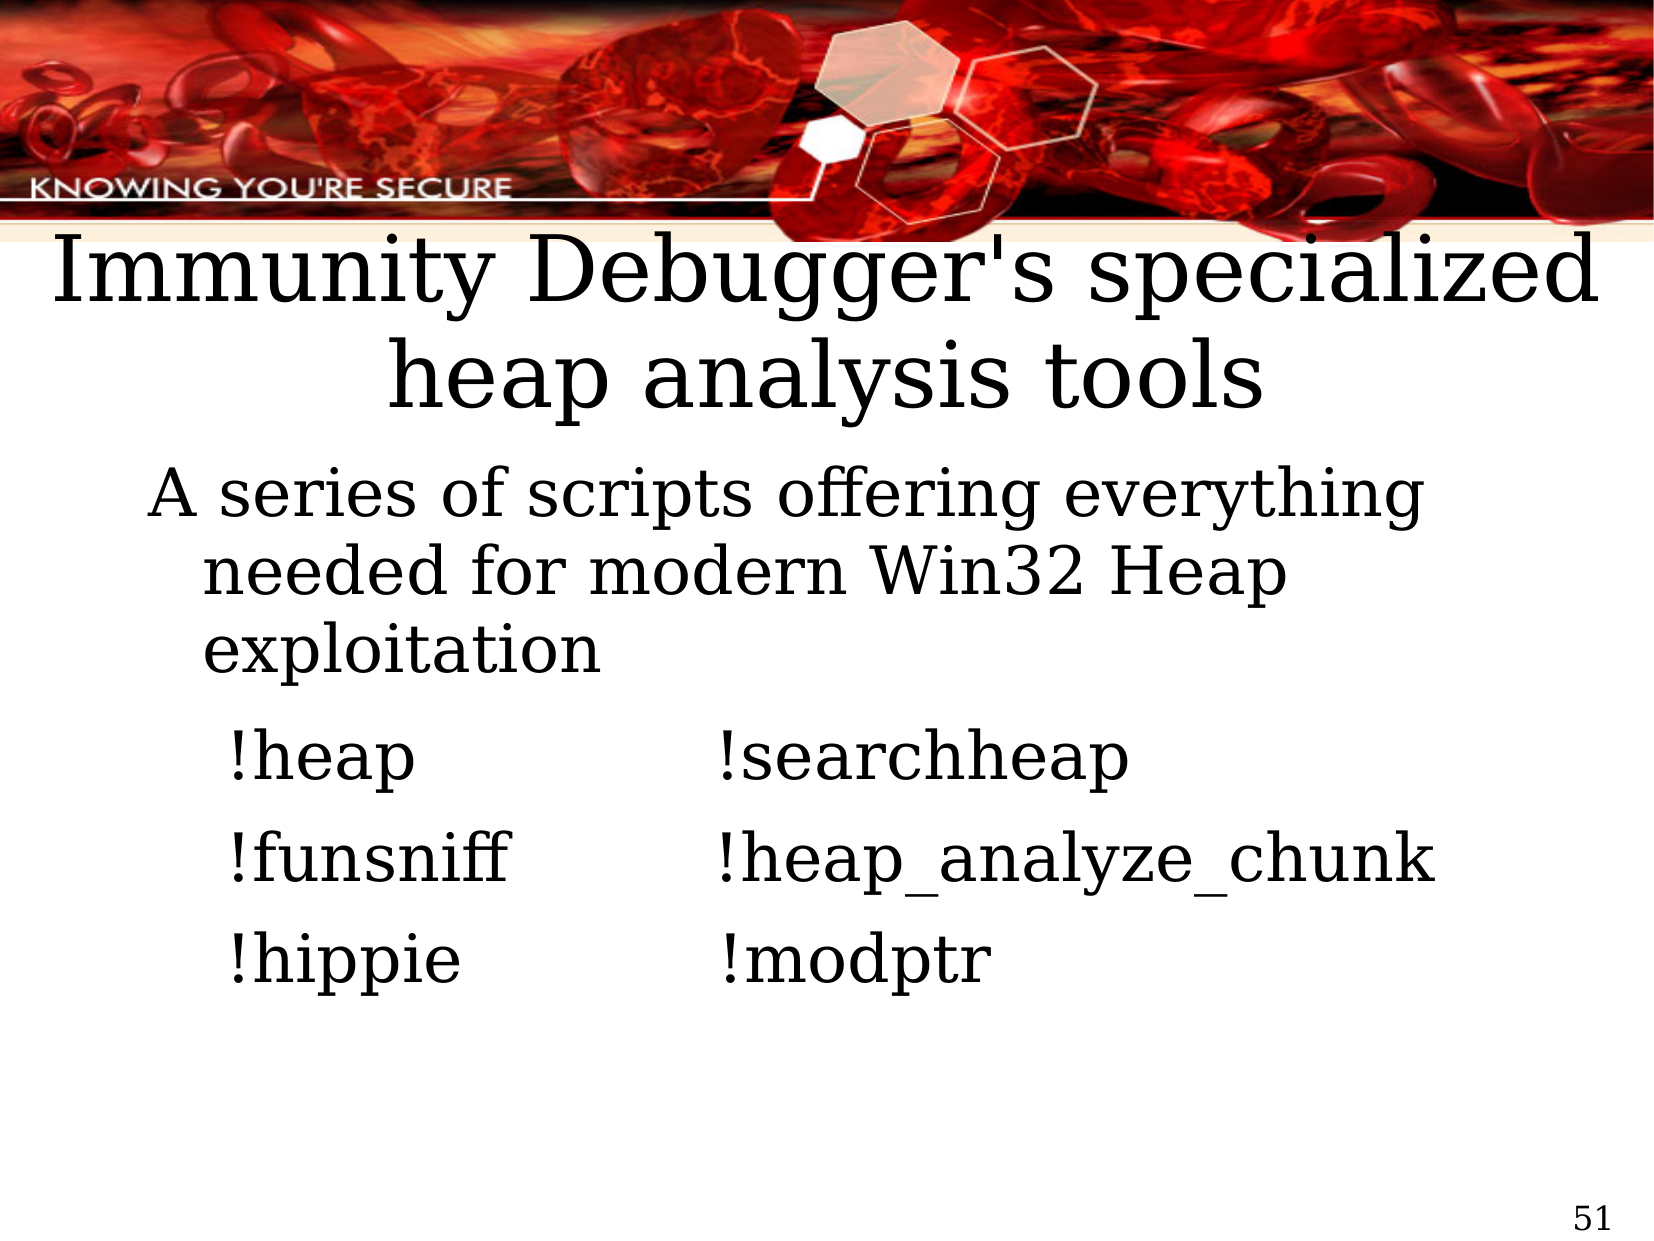

# Immunity Debugger's specialized heap analysis tools
A series of scripts offering everything needed for modern Win32 Heap exploitation
!heap !searchheap
!funsniff !heap_analyze_chunk
!hippie !modptr